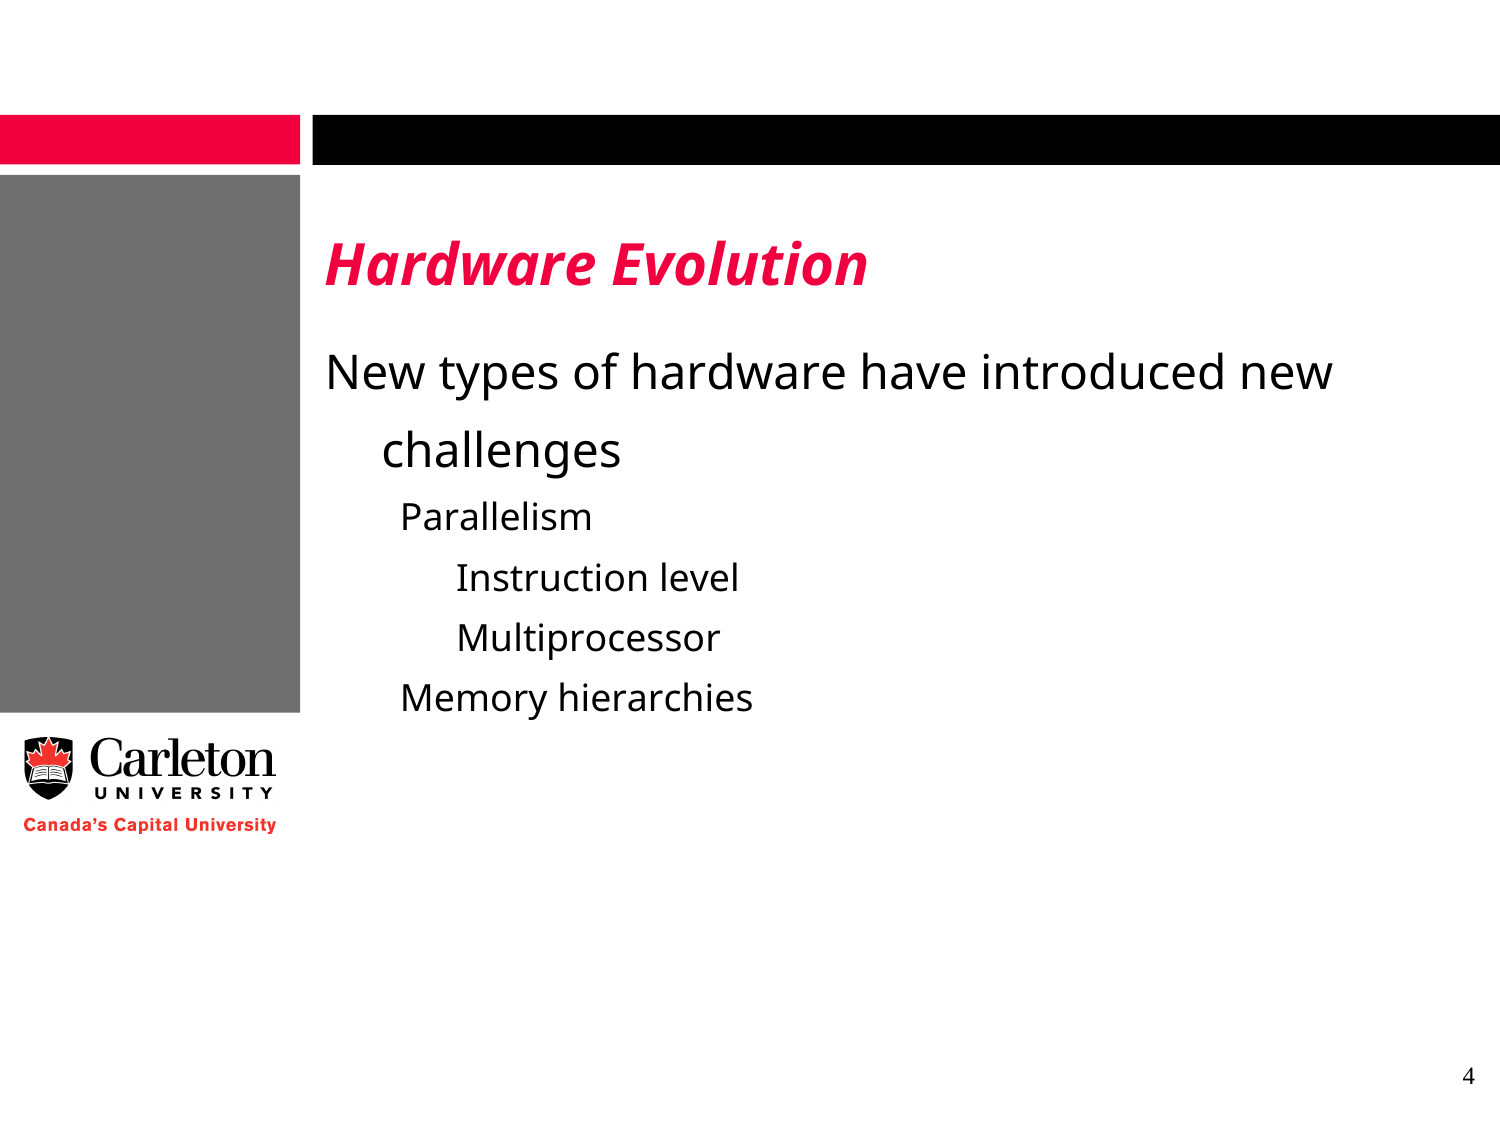

# Hardware Evolution
New types of hardware have introduced new challenges
Parallelism
Instruction level
Multiprocessor
Memory hierarchies
4